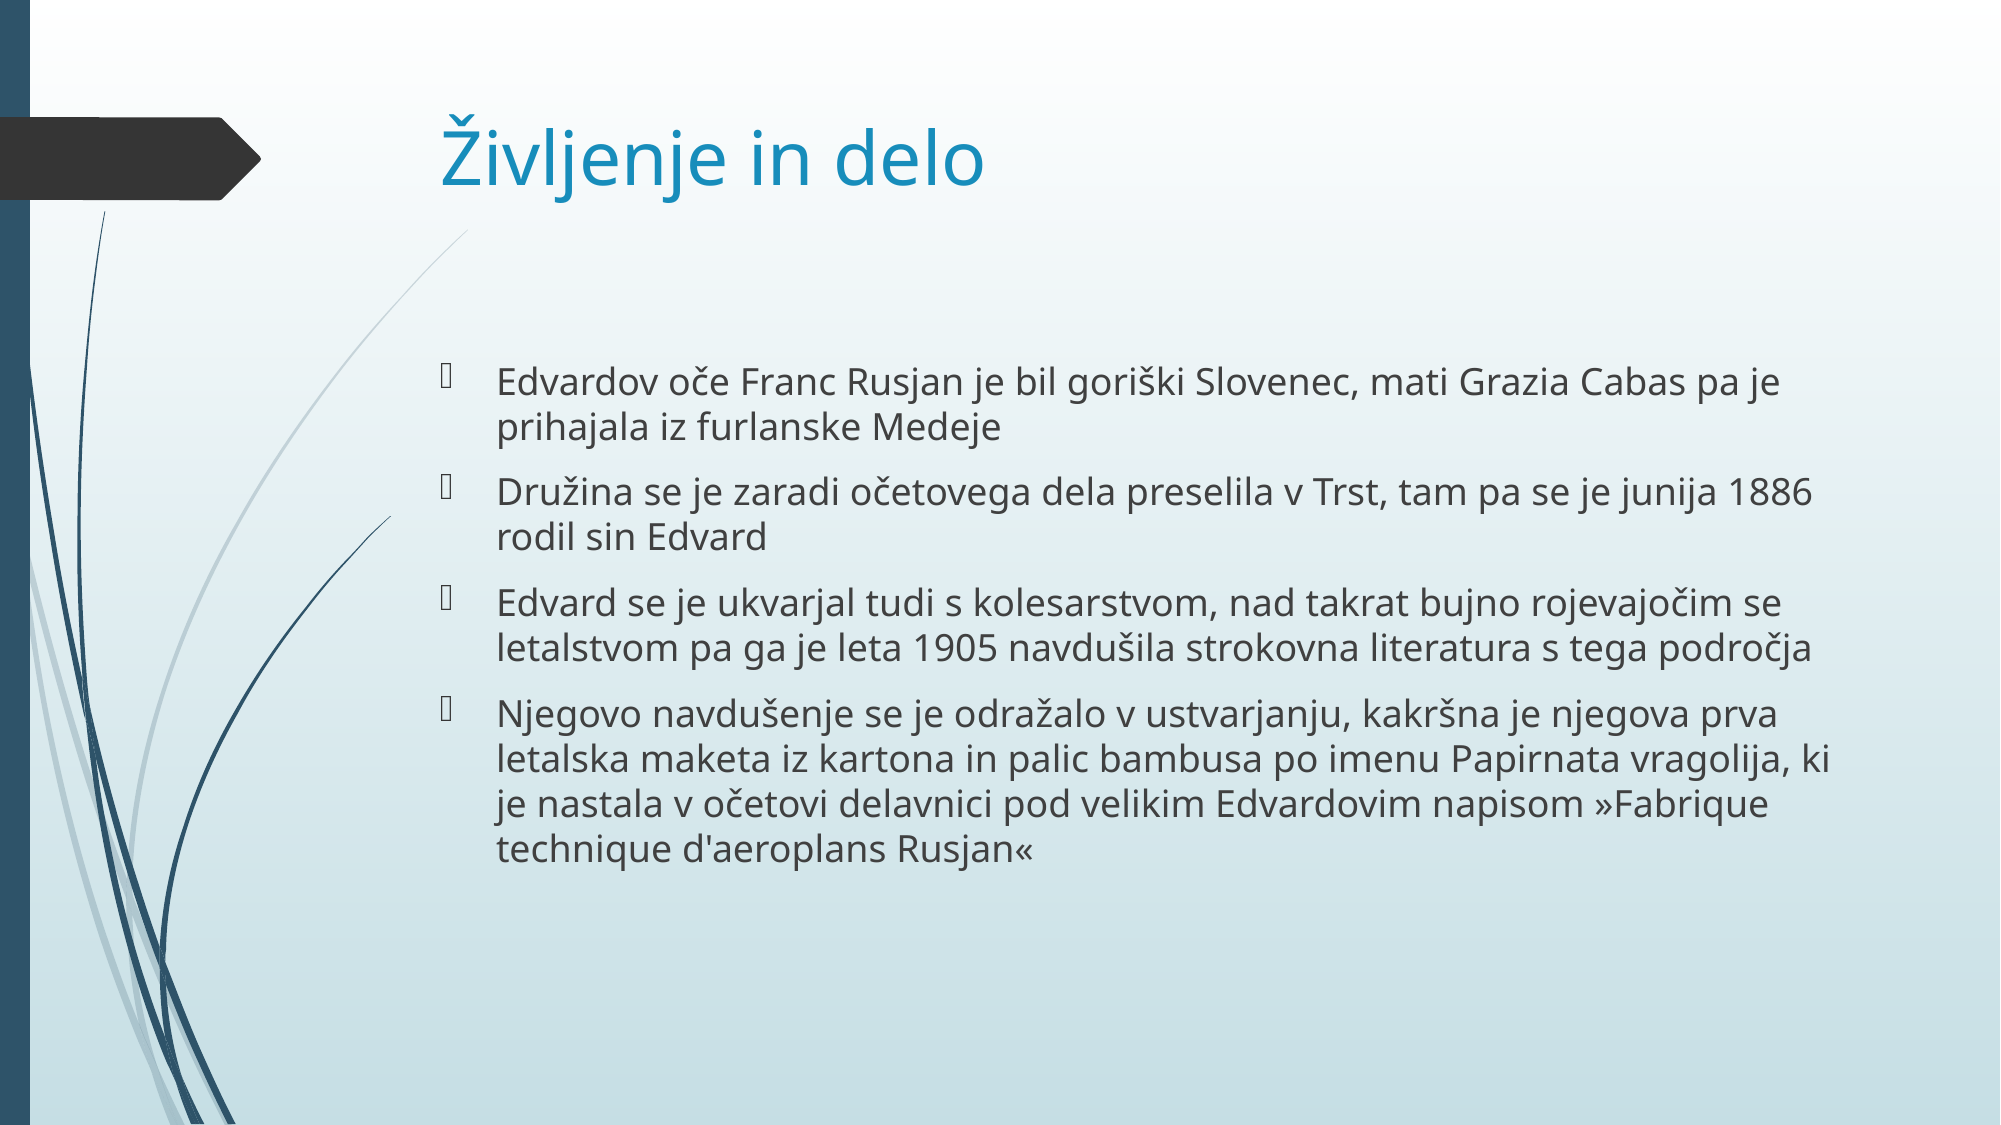

# Življenje in delo
Edvardov oče Franc Rusjan je bil goriški Slovenec, mati Grazia Cabas pa je prihajala iz furlanske Medeje
Družina se je zaradi očetovega dela preselila v Trst, tam pa se je junija 1886 rodil sin Edvard
Edvard se je ukvarjal tudi s kolesarstvom, nad takrat bujno rojevajočim se letalstvom pa ga je leta 1905 navdušila strokovna literatura s tega področja
Njegovo navdušenje se je odražalo v ustvarjanju, kakršna je njegova prva letalska maketa iz kartona in palic bambusa po imenu Papirnata vragolija, ki je nastala v očetovi delavnici pod velikim Edvardovim napisom »Fabrique technique d'aeroplans Rusjan«